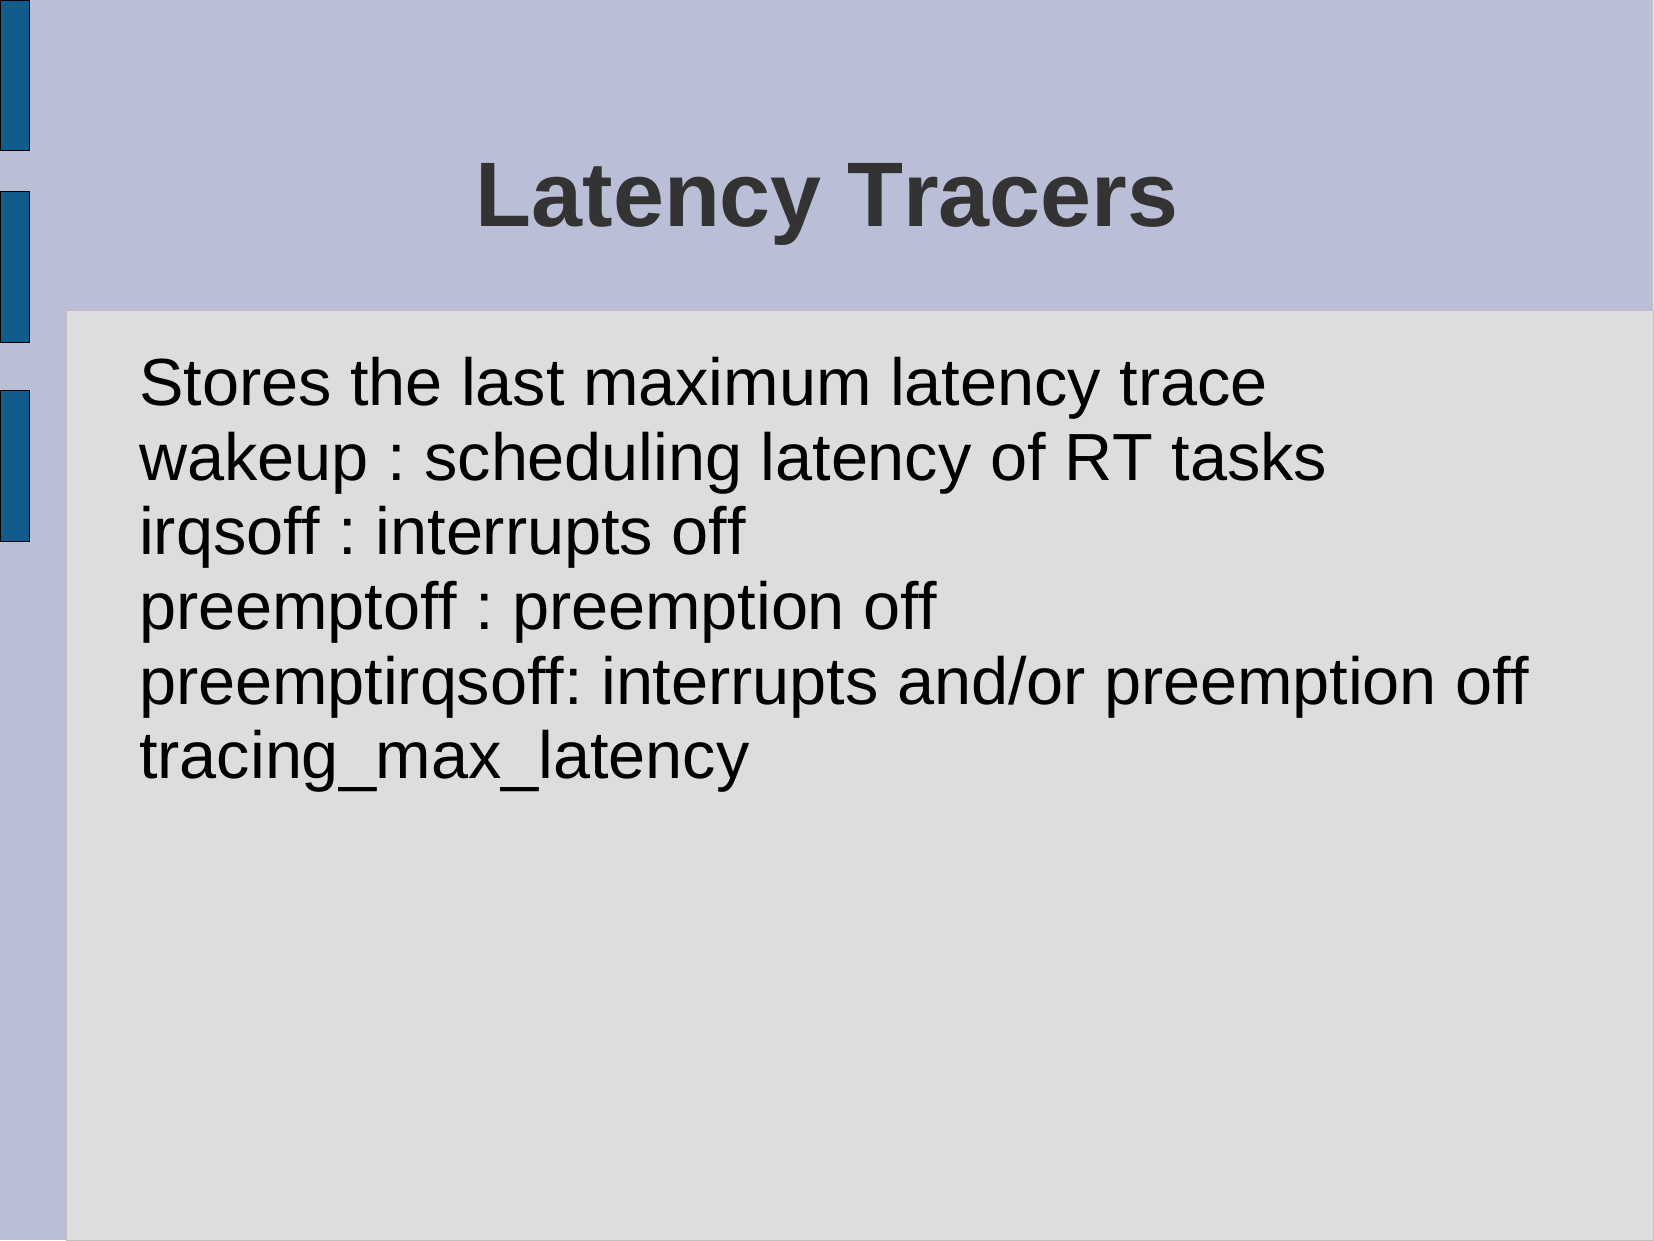

# Latency Tracers
Stores the last maximum latency trace
wakeup : scheduling latency of RT tasks
irqsoff : interrupts off
preemptoff : preemption off
preemptirqsoff: interrupts and/or preemption off
tracing_max_latency